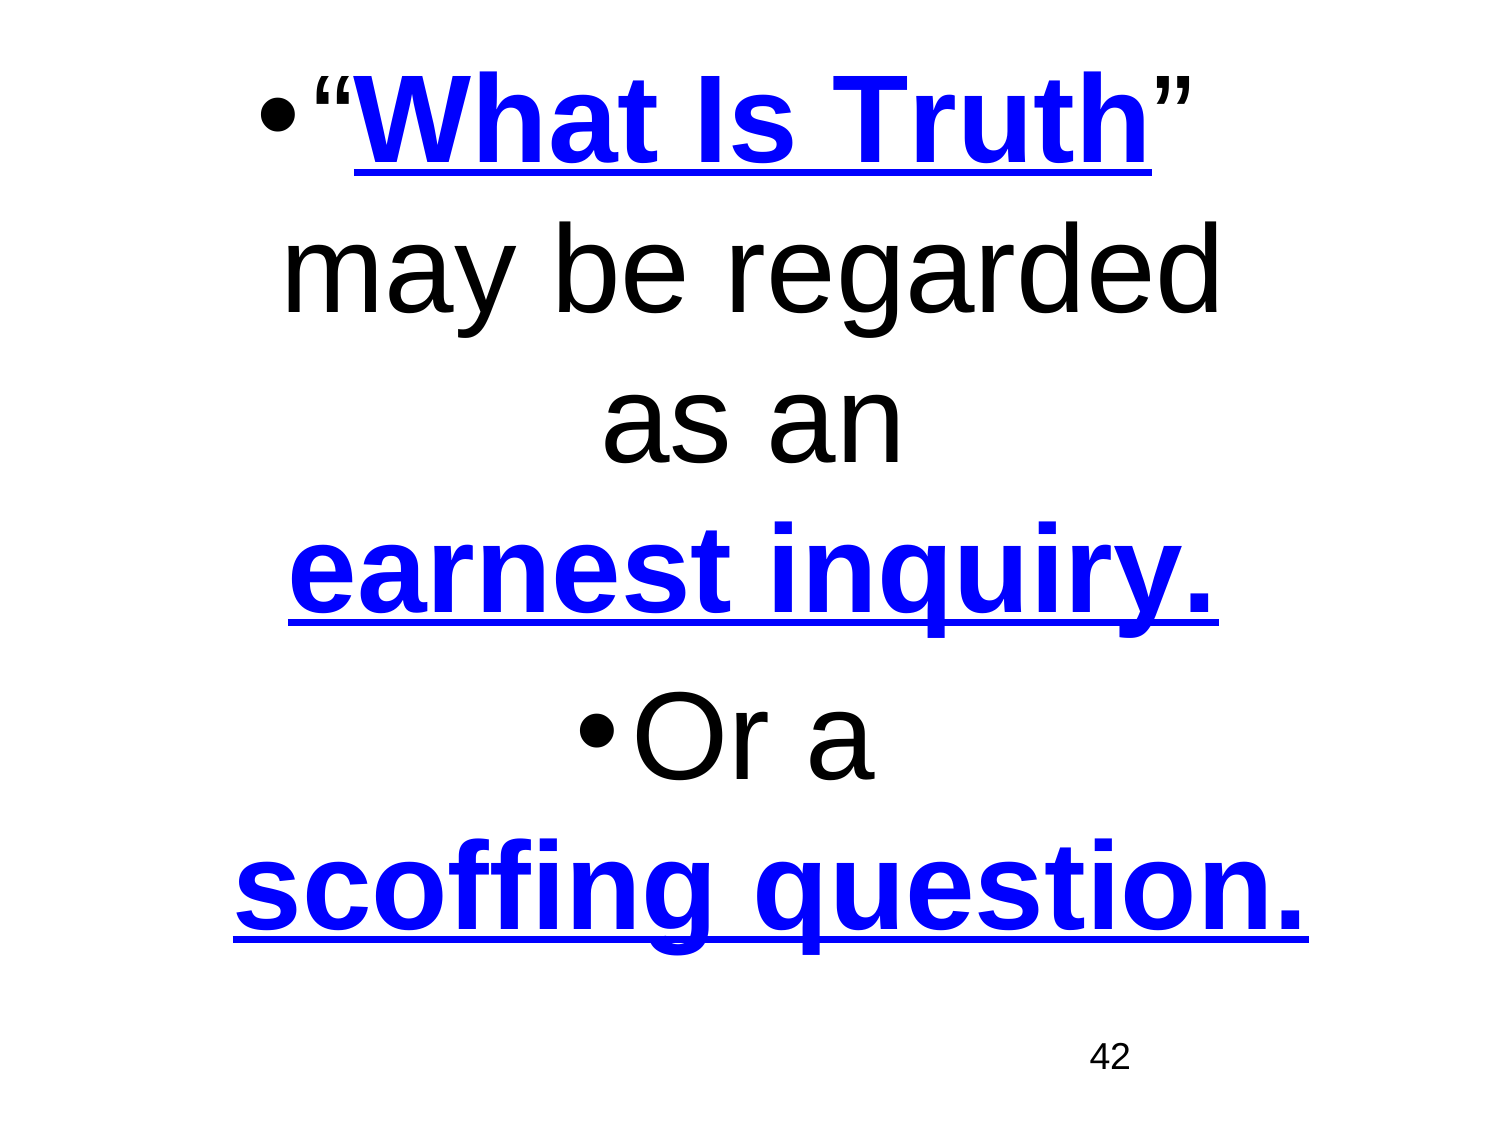

# “What Is Truth” may be regarded as an earnest inquiry.
Or a
scoffing question.
42